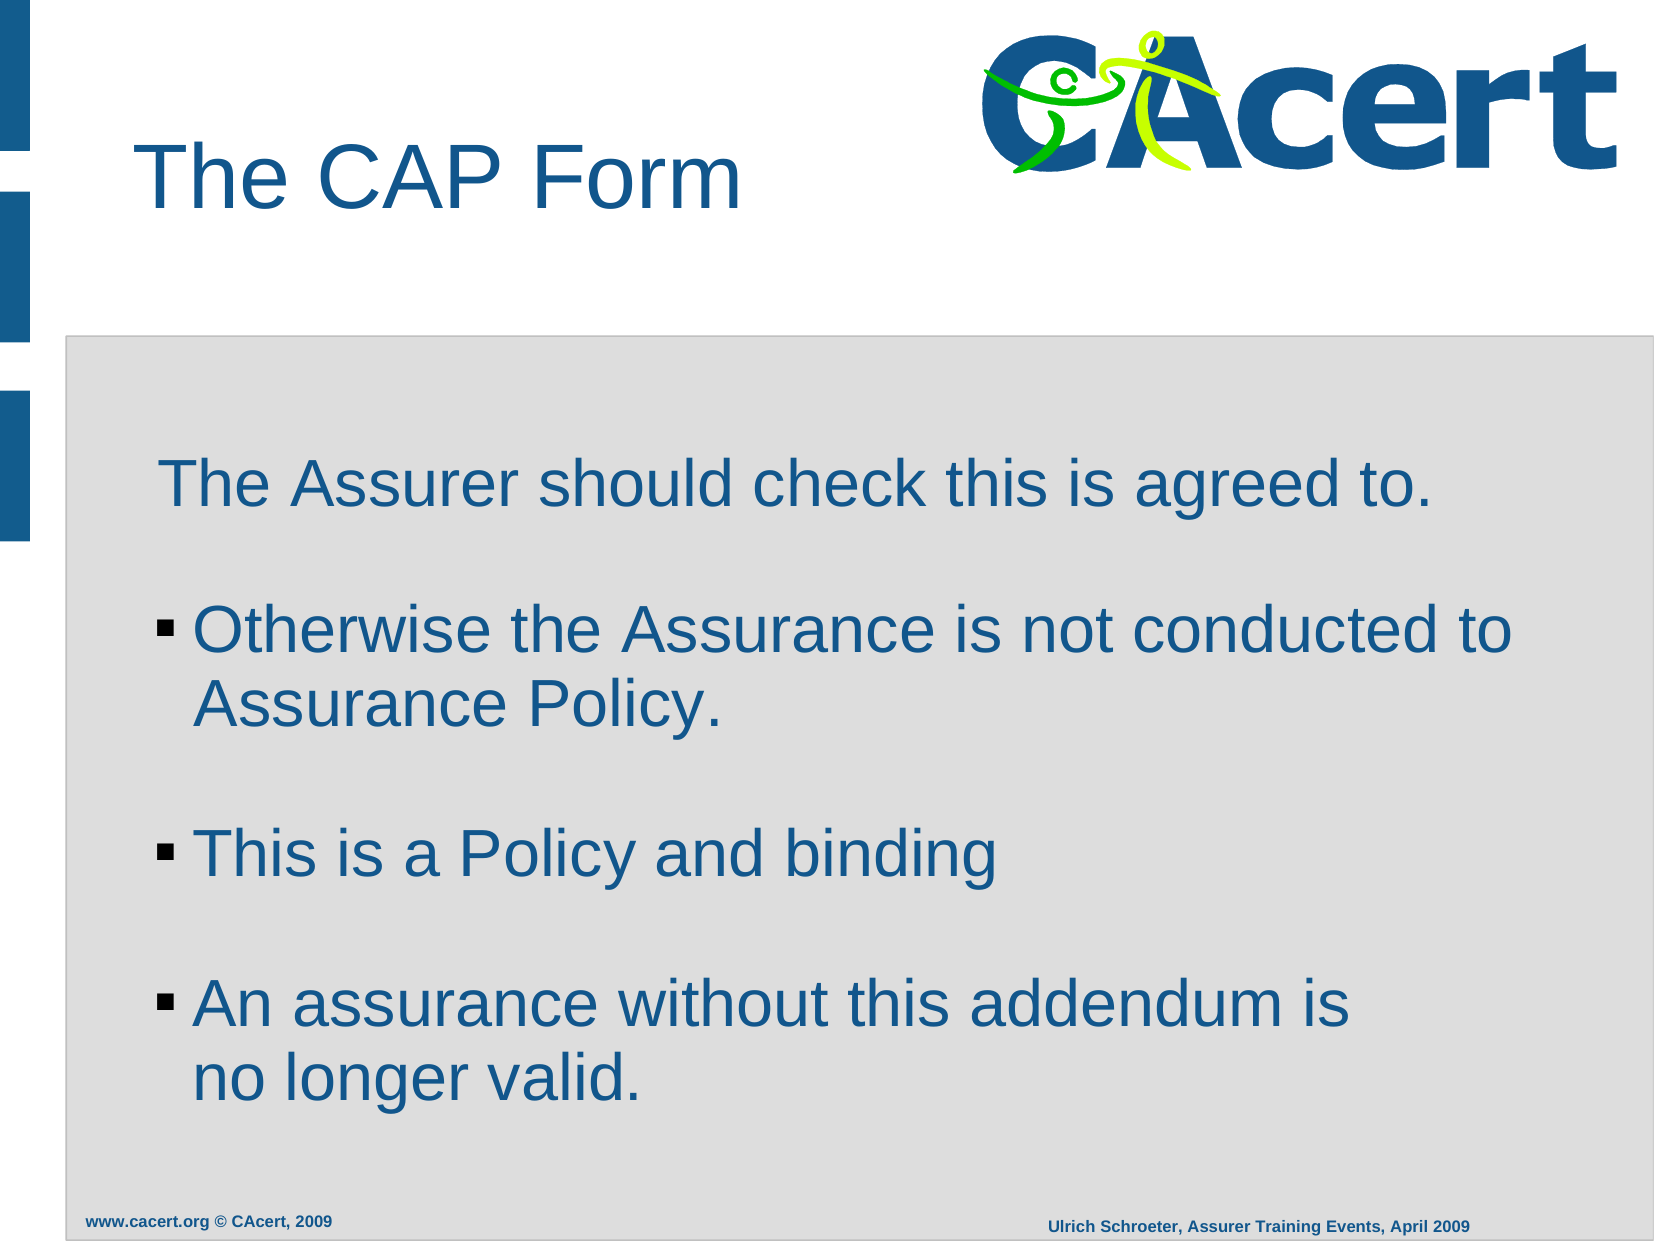

The CAP Form
The Assurer should check this is agreed to.
 Otherwise the Assurance is not conducted to
 Assurance Policy.
 This is a Policy and binding
 An assurance without this addendum is
 no longer valid.